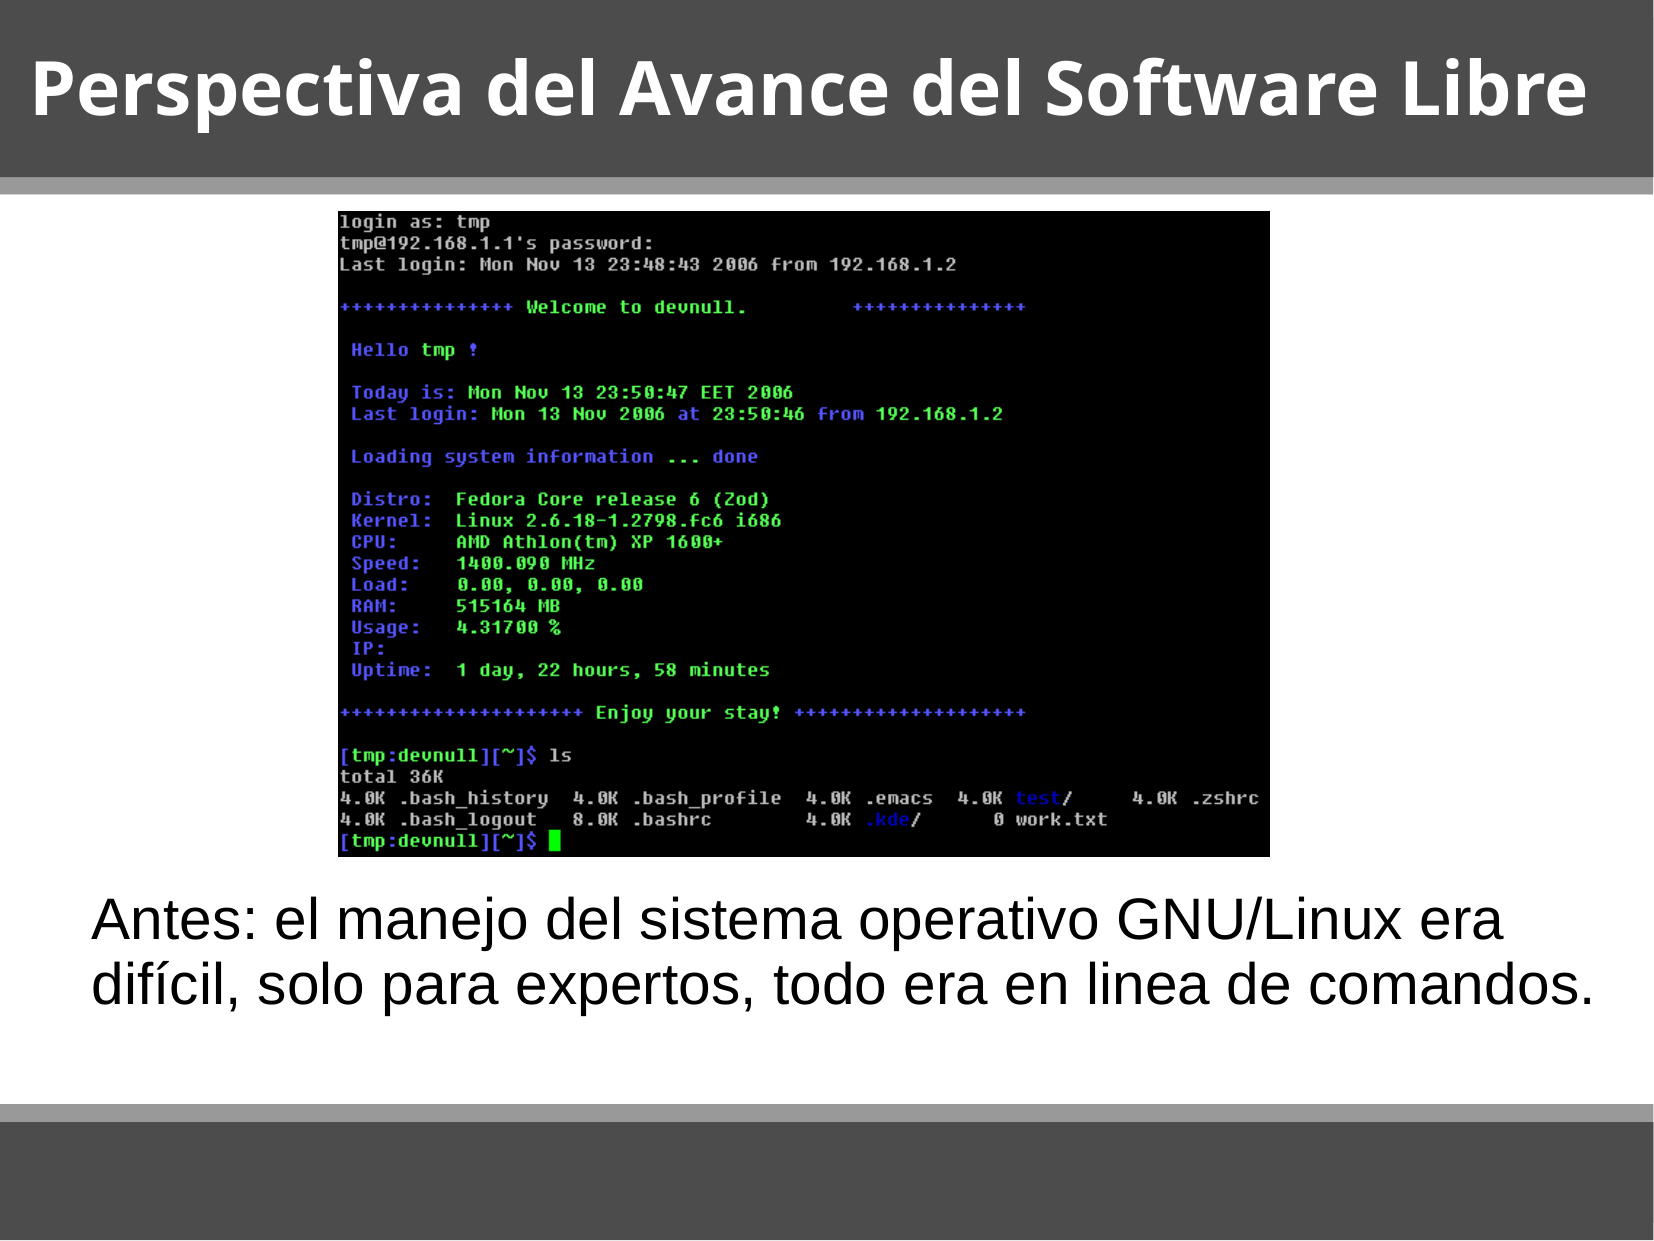

# Perspectiva del Avance del Software Libre
Antes: el manejo del sistema operativo GNU/Linux era difícil, solo para expertos, todo era en linea de comandos.